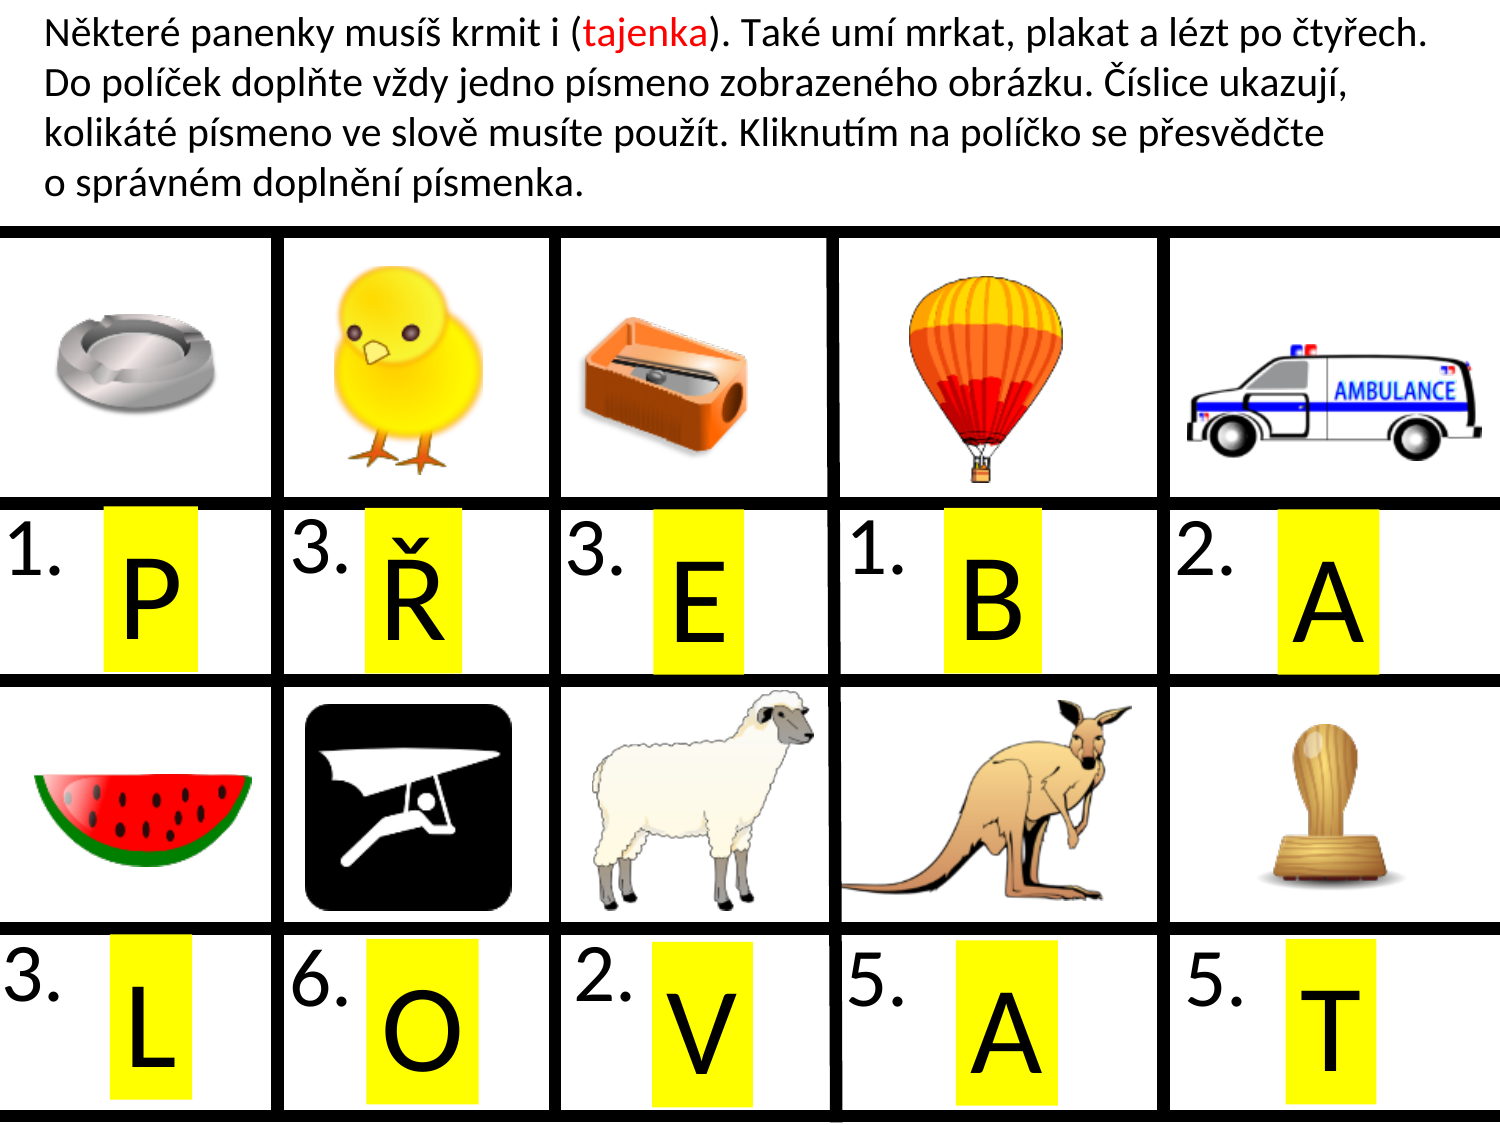

Některé panenky musíš krmit i (tajenka). Také umí mrkat, plakat a lézt po čtyřech.
Do políček doplňte vždy jedno písmeno zobrazeného obrázku. Číslice ukazují,
kolikáté písmeno ve slově musíte použít. Kliknutím na políčko se přesvědčte
o správném doplnění písmenka.
3.
1.
1.
3.
2.
P
Ř
B
E
A
3.
2.
6.
5.
5.
L
O
T
A
V